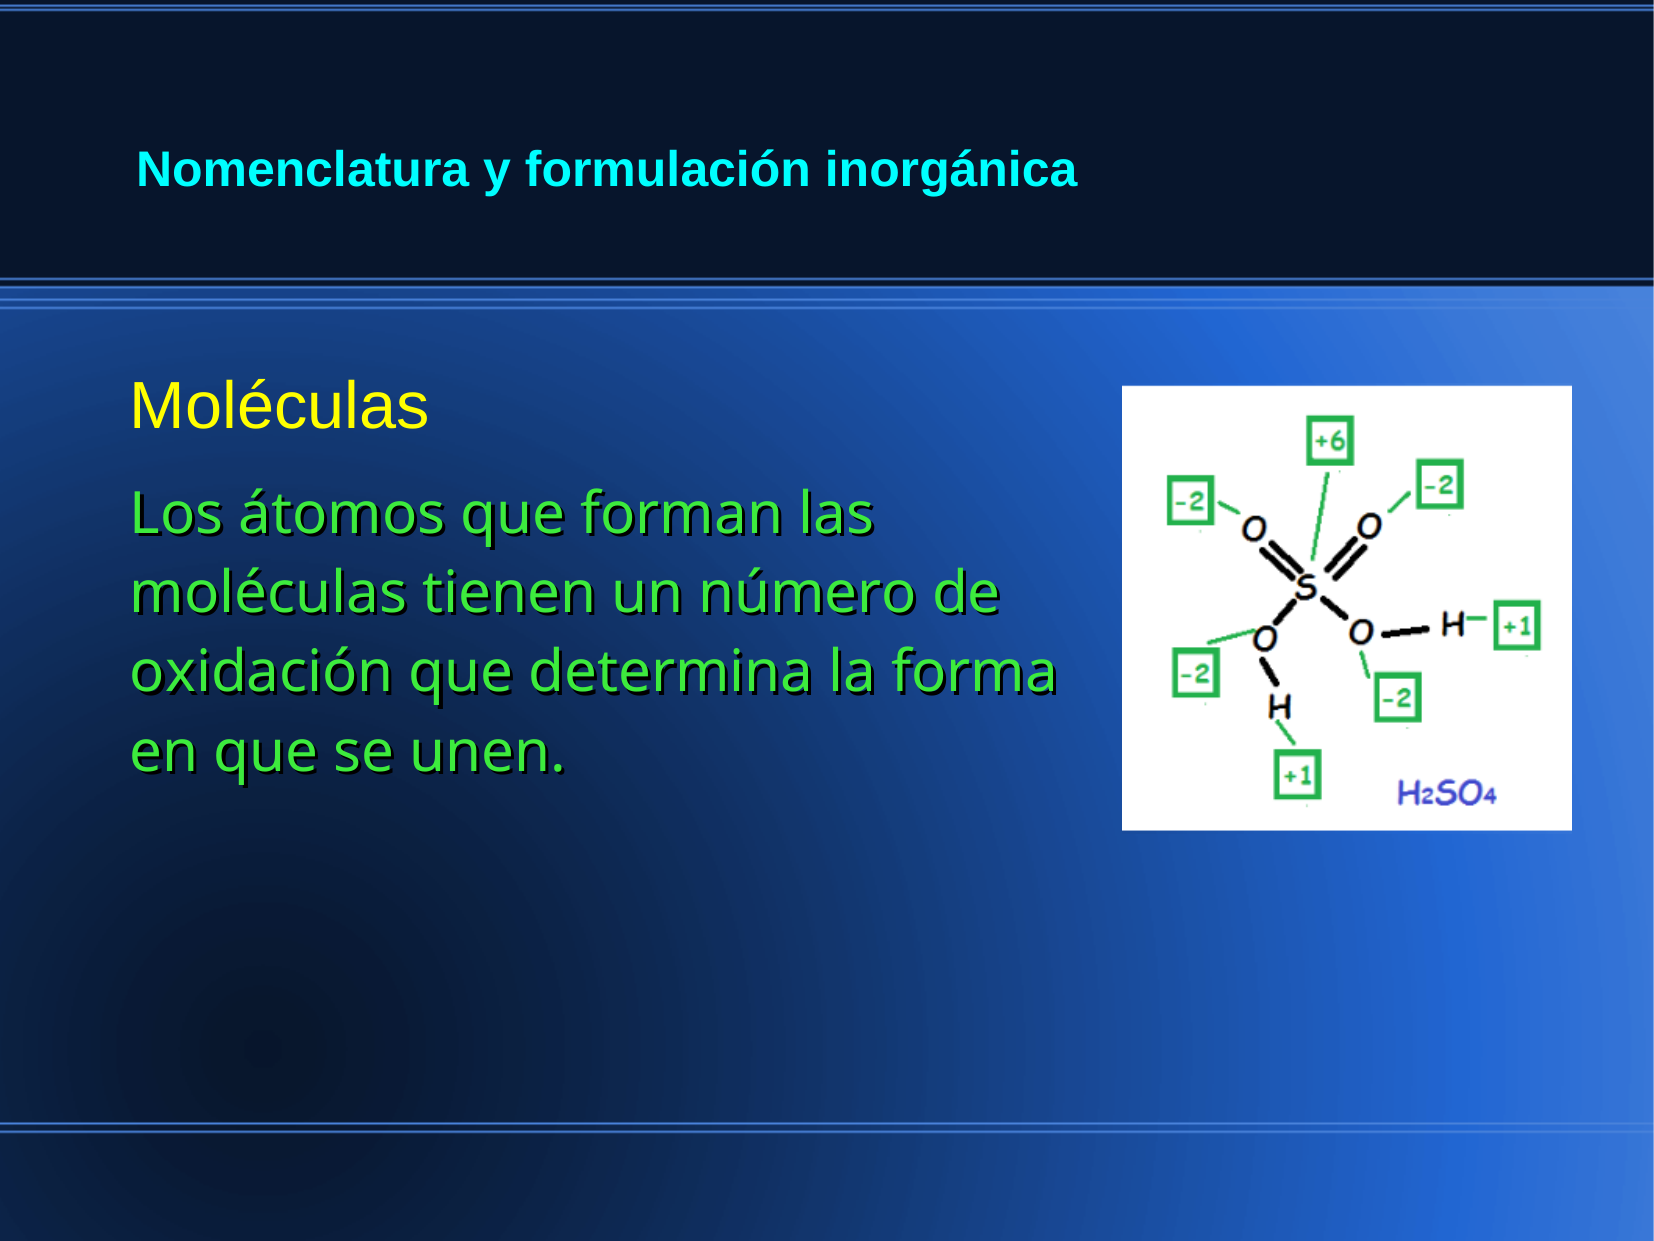

Nomenclatura y formulación inorgánica
# Moléculas
Los átomos que forman las moléculas tienen un número de oxidación que determina la forma en que se unen.